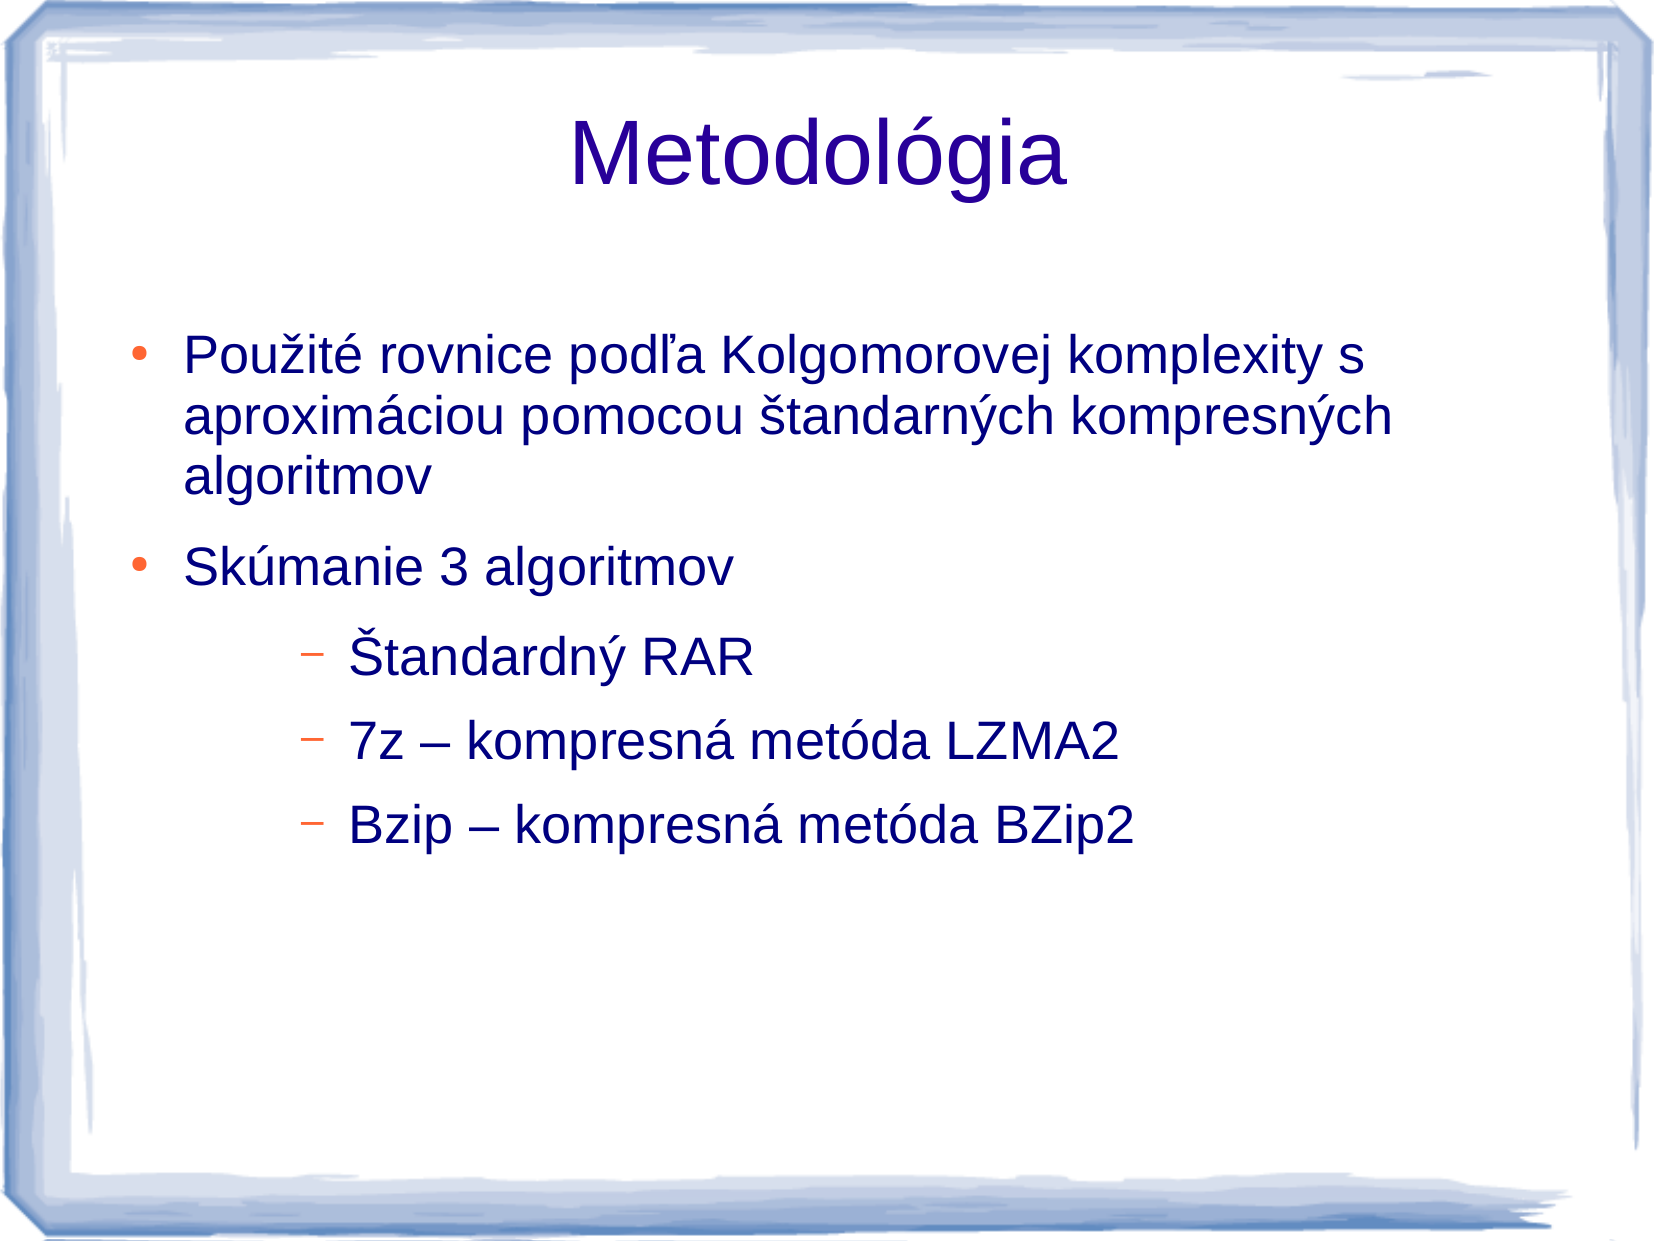

# Metodológia
Použité rovnice podľa Kolgomorovej komplexity s aproximáciou pomocou štandarných kompresných algoritmov
Skúmanie 3 algoritmov
Štandardný RAR
7z – kompresná metóda LZMA2
Bzip – kompresná metóda BZip2